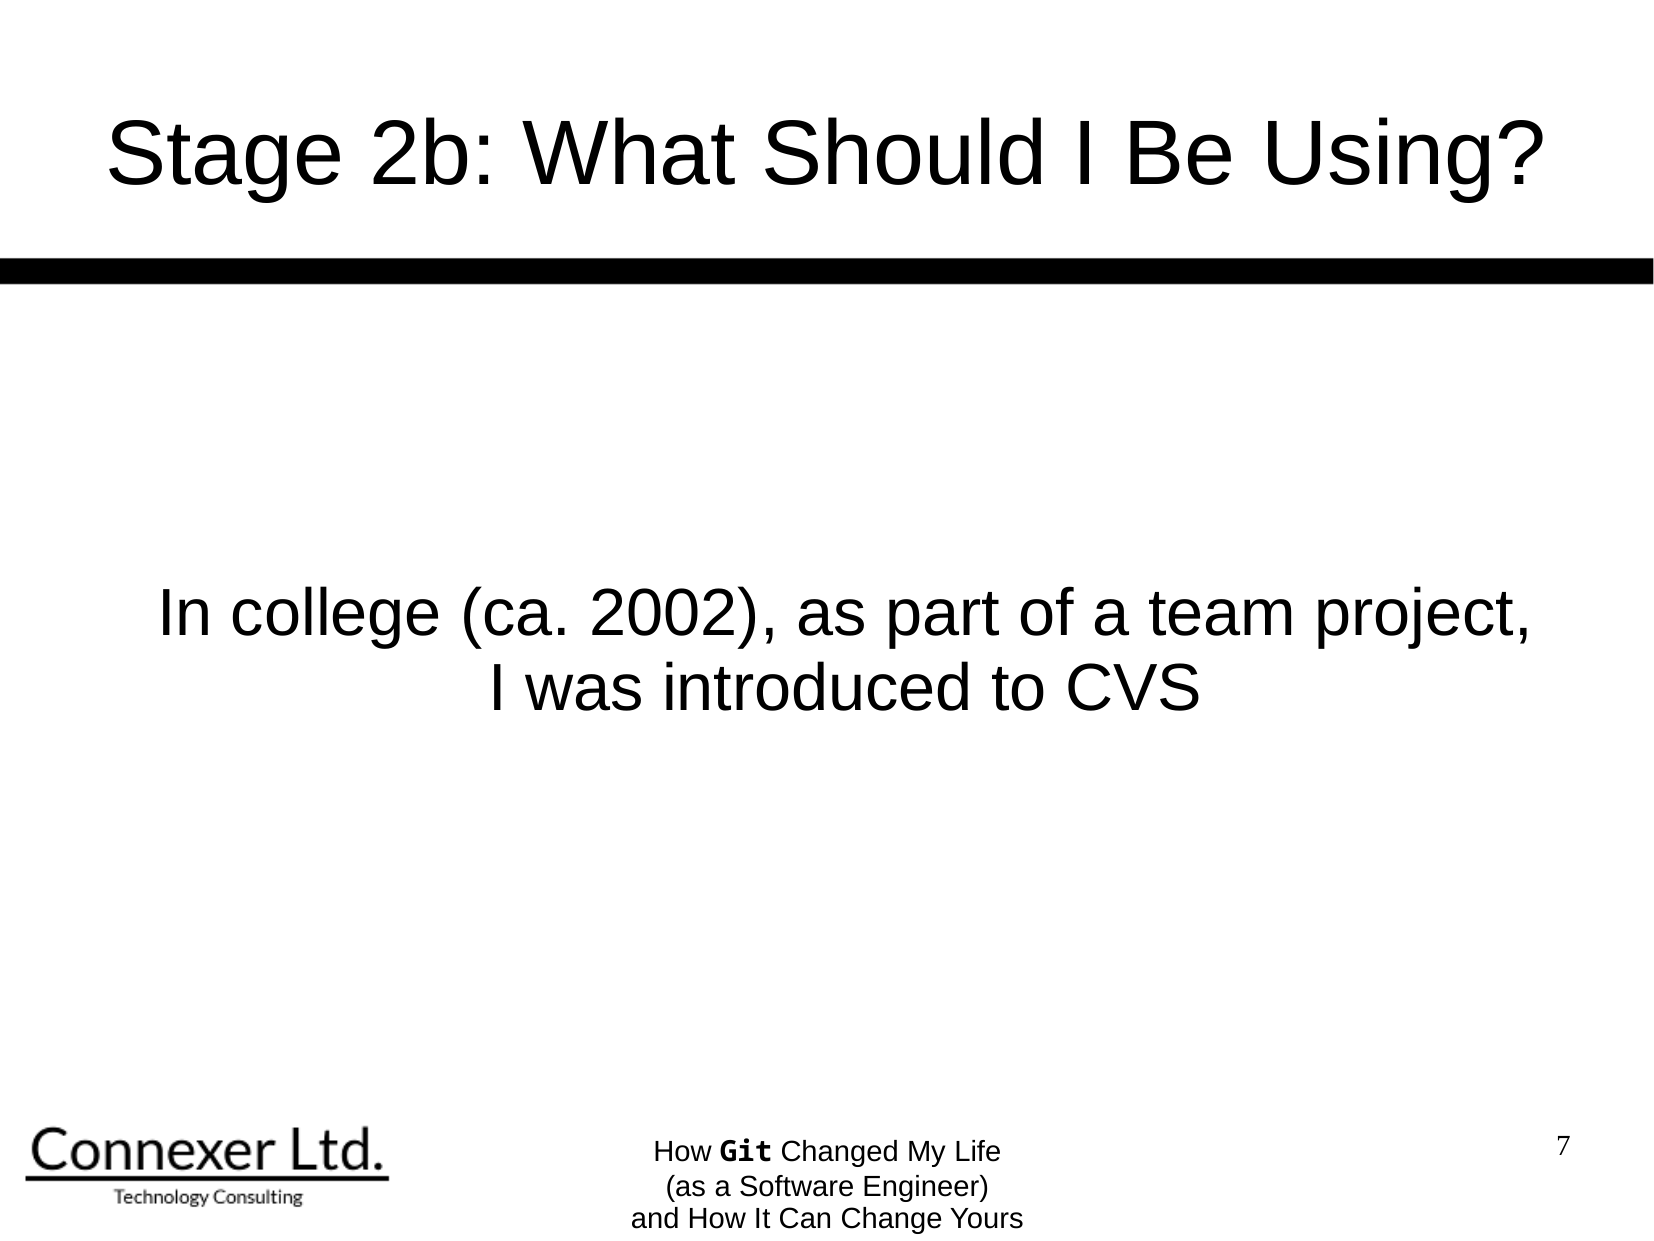

# Stage 2b: What Should I Be Using?
In college (ca. 2002), as part of a team project, I was introduced to CVS
7